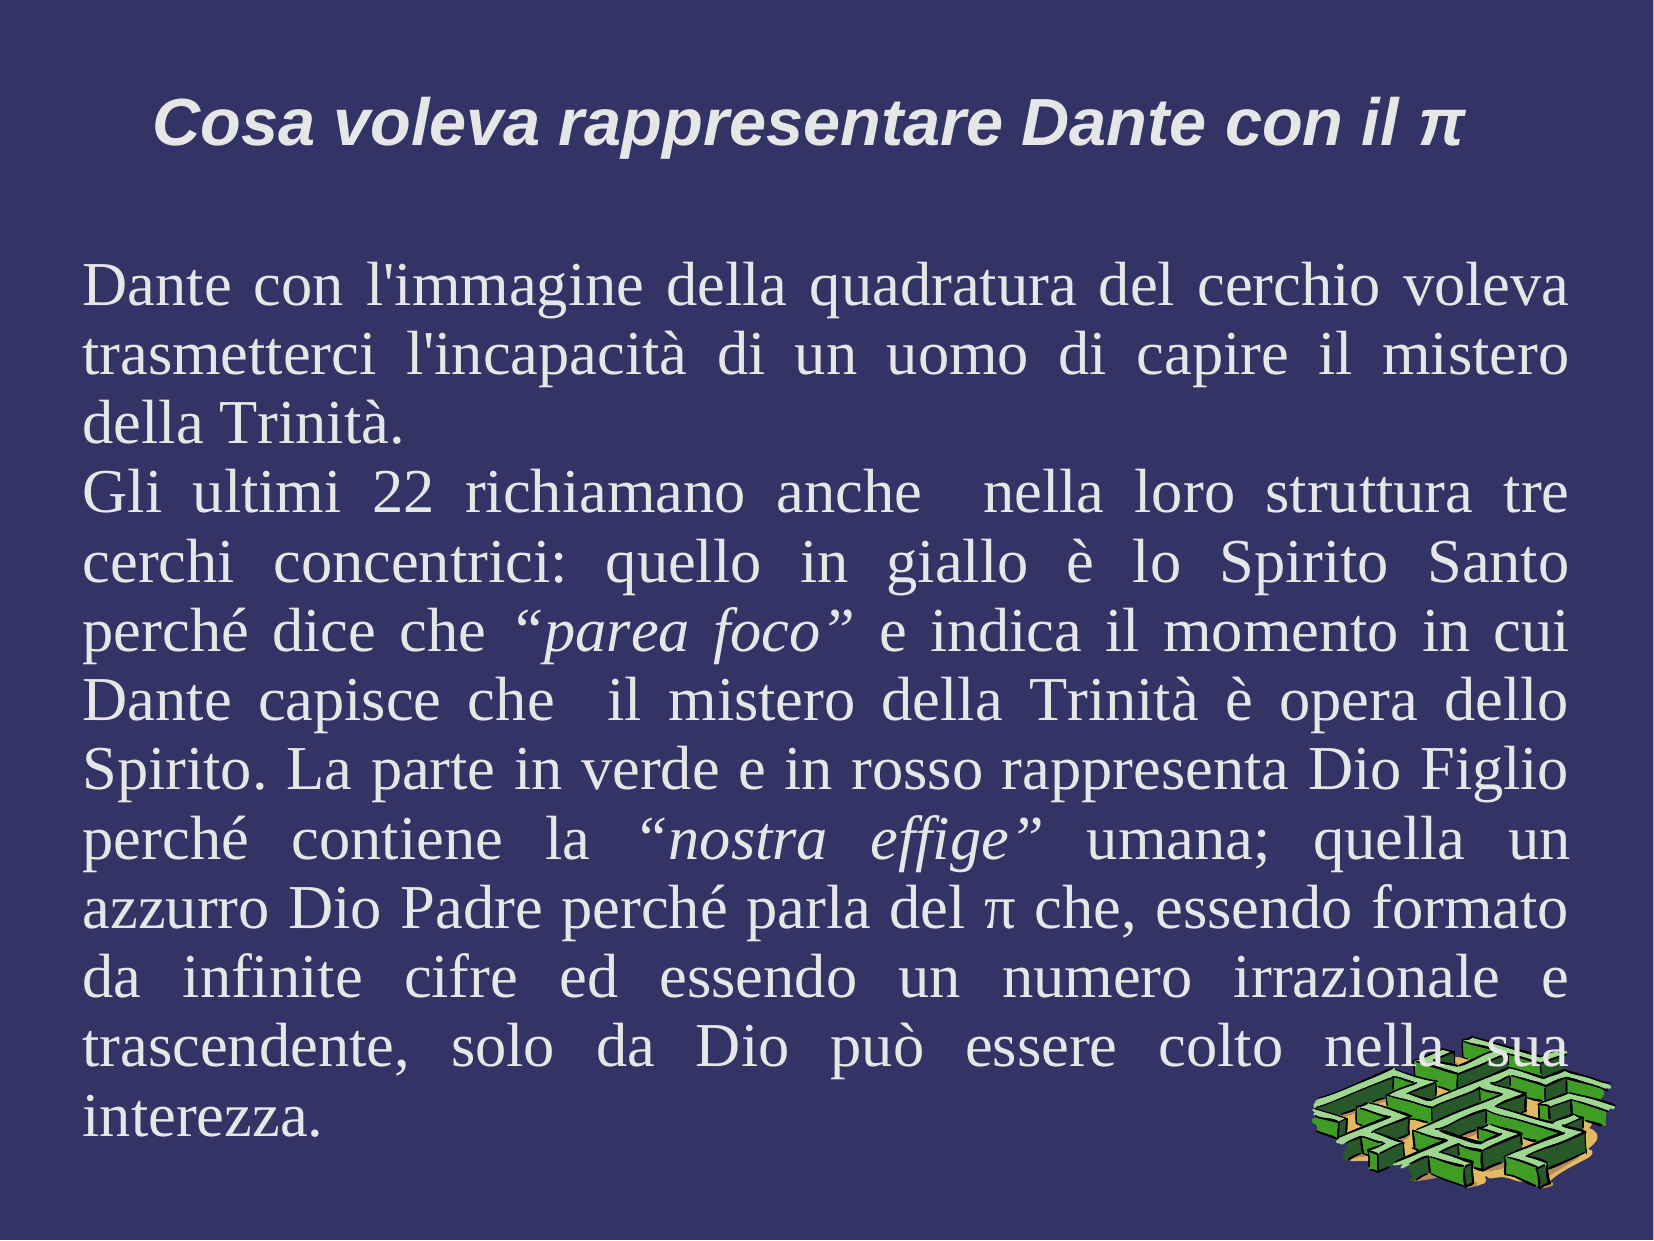

# Cosa voleva rappresentare Dante con il π
Dante con l'immagine della quadratura del cerchio voleva trasmetterci l'incapacità di un uomo di capire il mistero della Trinità.
Gli ultimi 22 richiamano anche nella loro struttura tre cerchi concentrici: quello in giallo è lo Spirito Santo perché dice che “parea foco” e indica il momento in cui Dante capisce che il mistero della Trinità è opera dello Spirito. La parte in verde e in rosso rappresenta Dio Figlio perché contiene la “nostra effige” umana; quella un azzurro Dio Padre perché parla del π che, essendo formato da infinite cifre ed essendo un numero irrazionale e trascendente, solo da Dio può essere colto nella sua interezza.